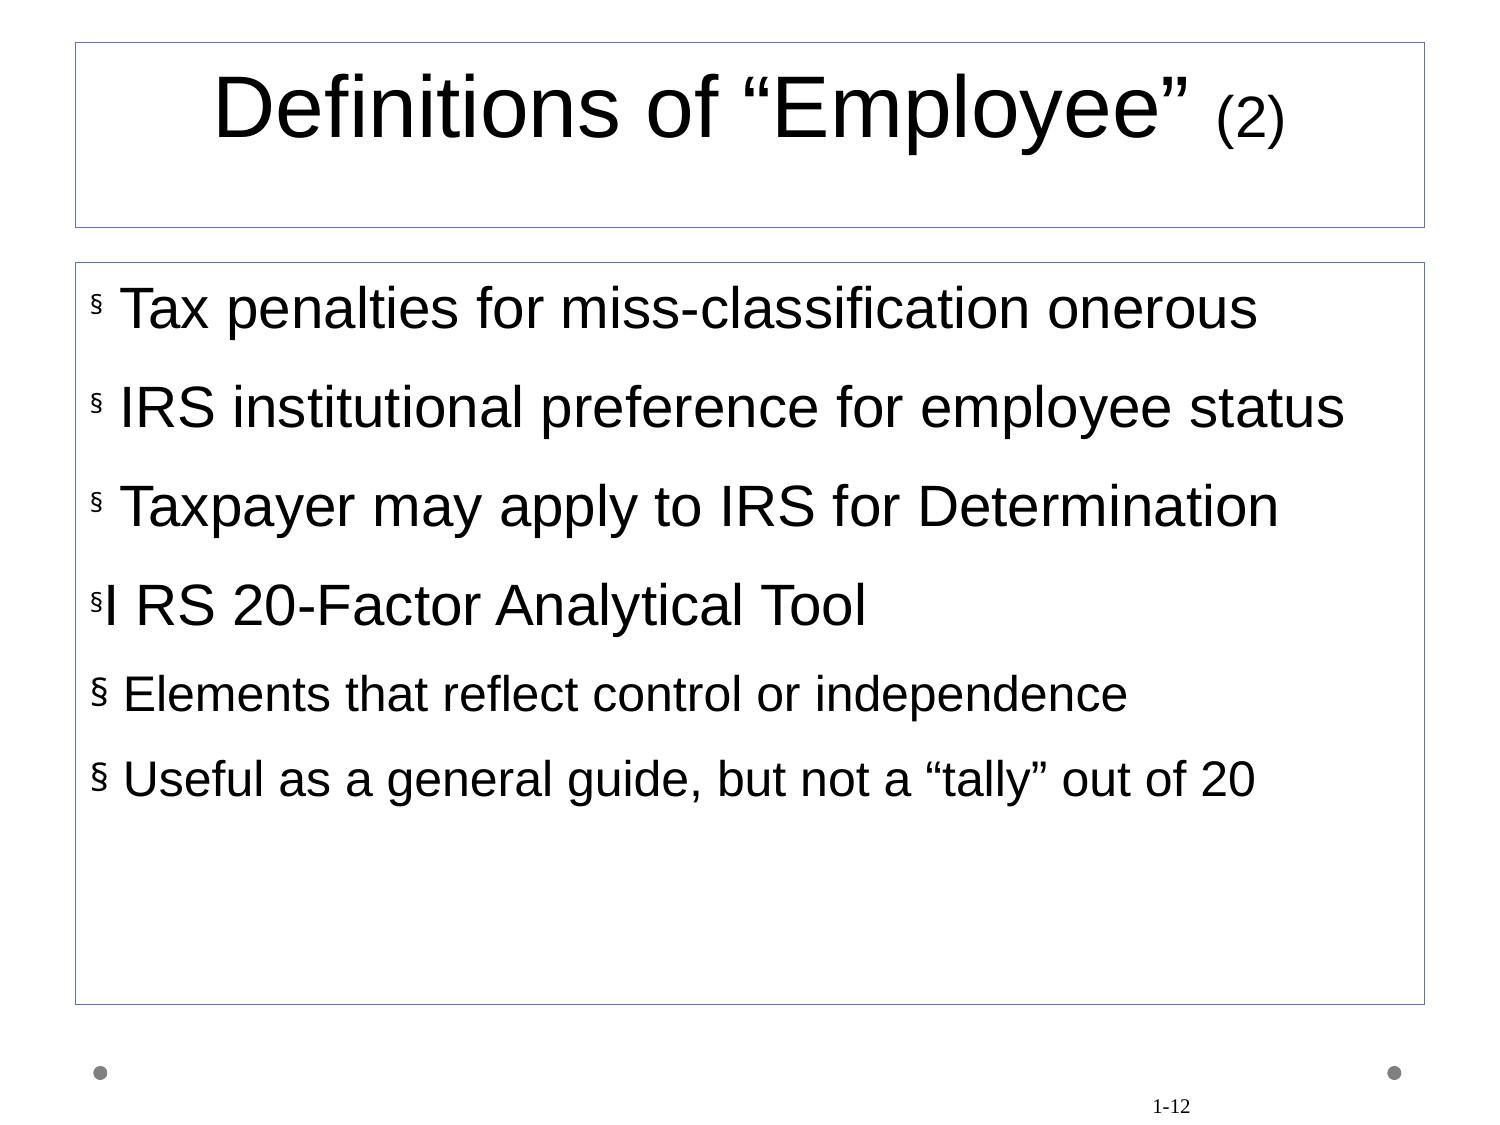

# Definitions of “Employee” (2)
 Tax penalties for miss-classification onerous
 IRS institutional preference for employee status
 Taxpayer may apply to IRS for Determination
I RS 20-Factor Analytical Tool
 Elements that reflect control or independence
 Useful as a general guide, but not a “tally” out of 20